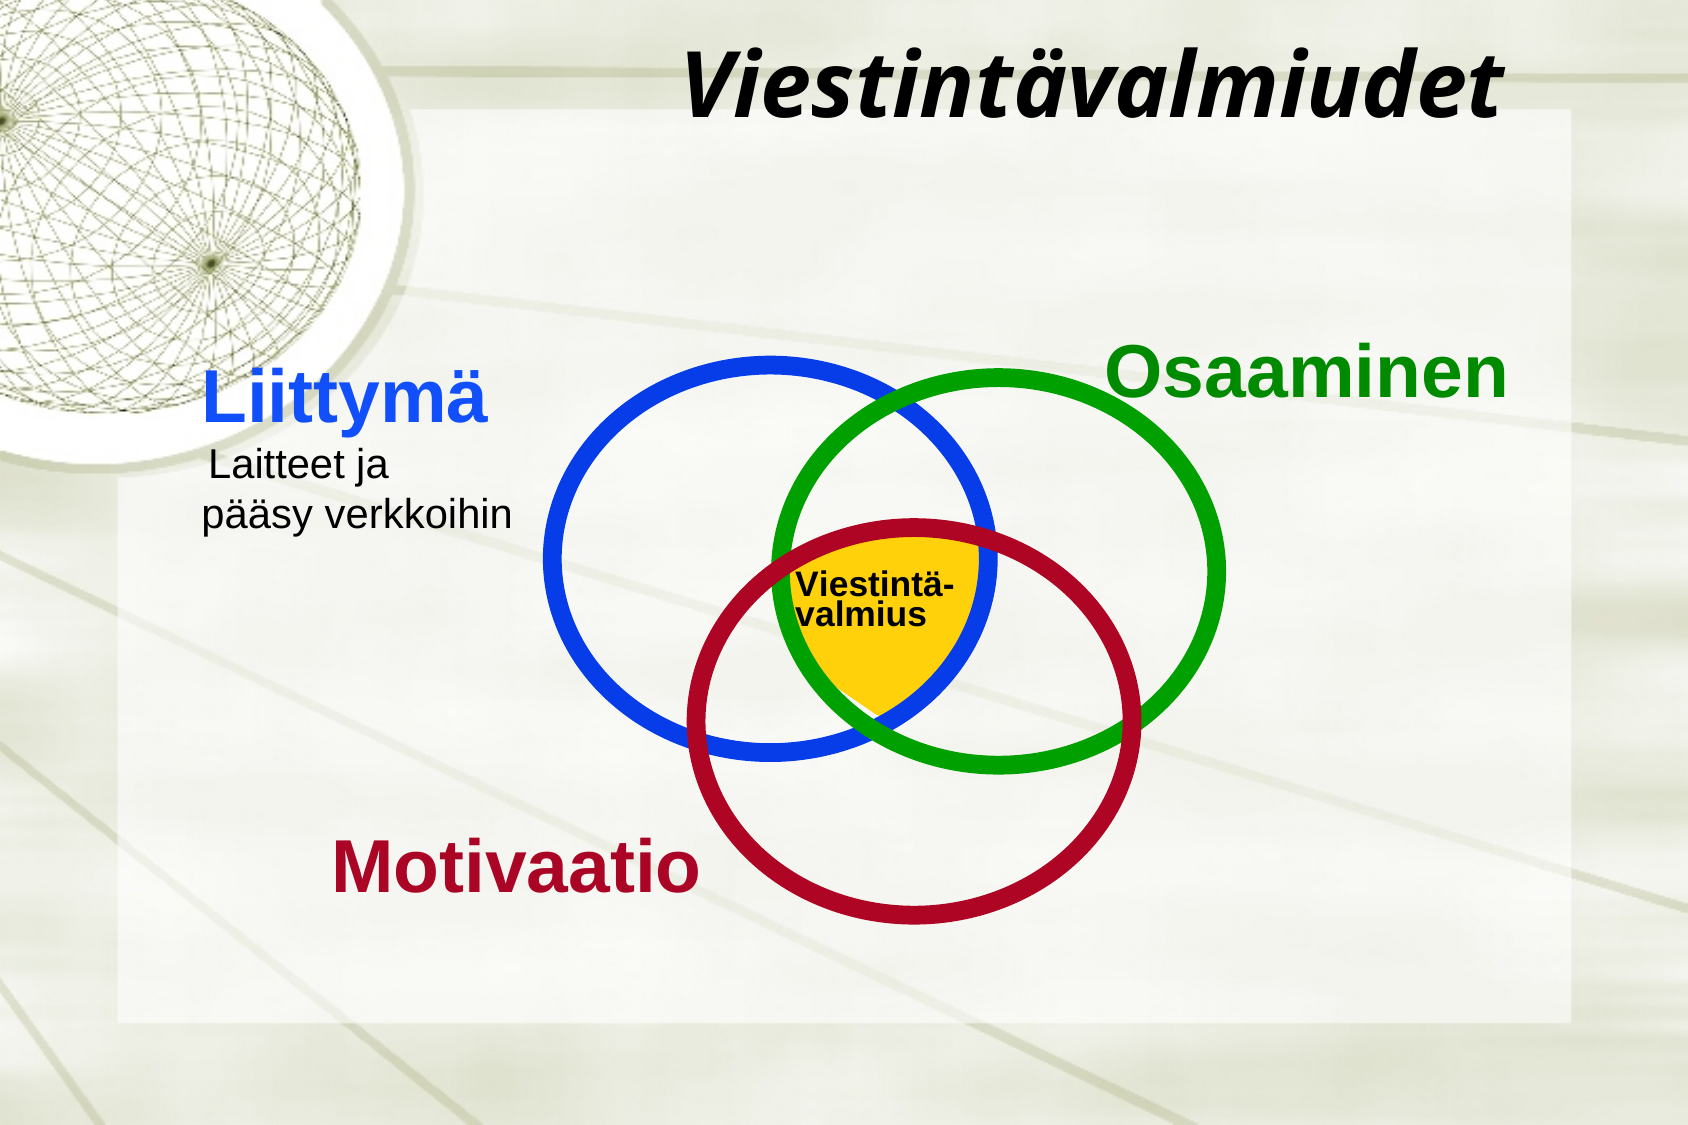

# Viestintävalmiudet
Osaaminen
Liittymä
Laitteet ja
pääsy verkkoihin
Viestintä-
valmius
Motivaatio